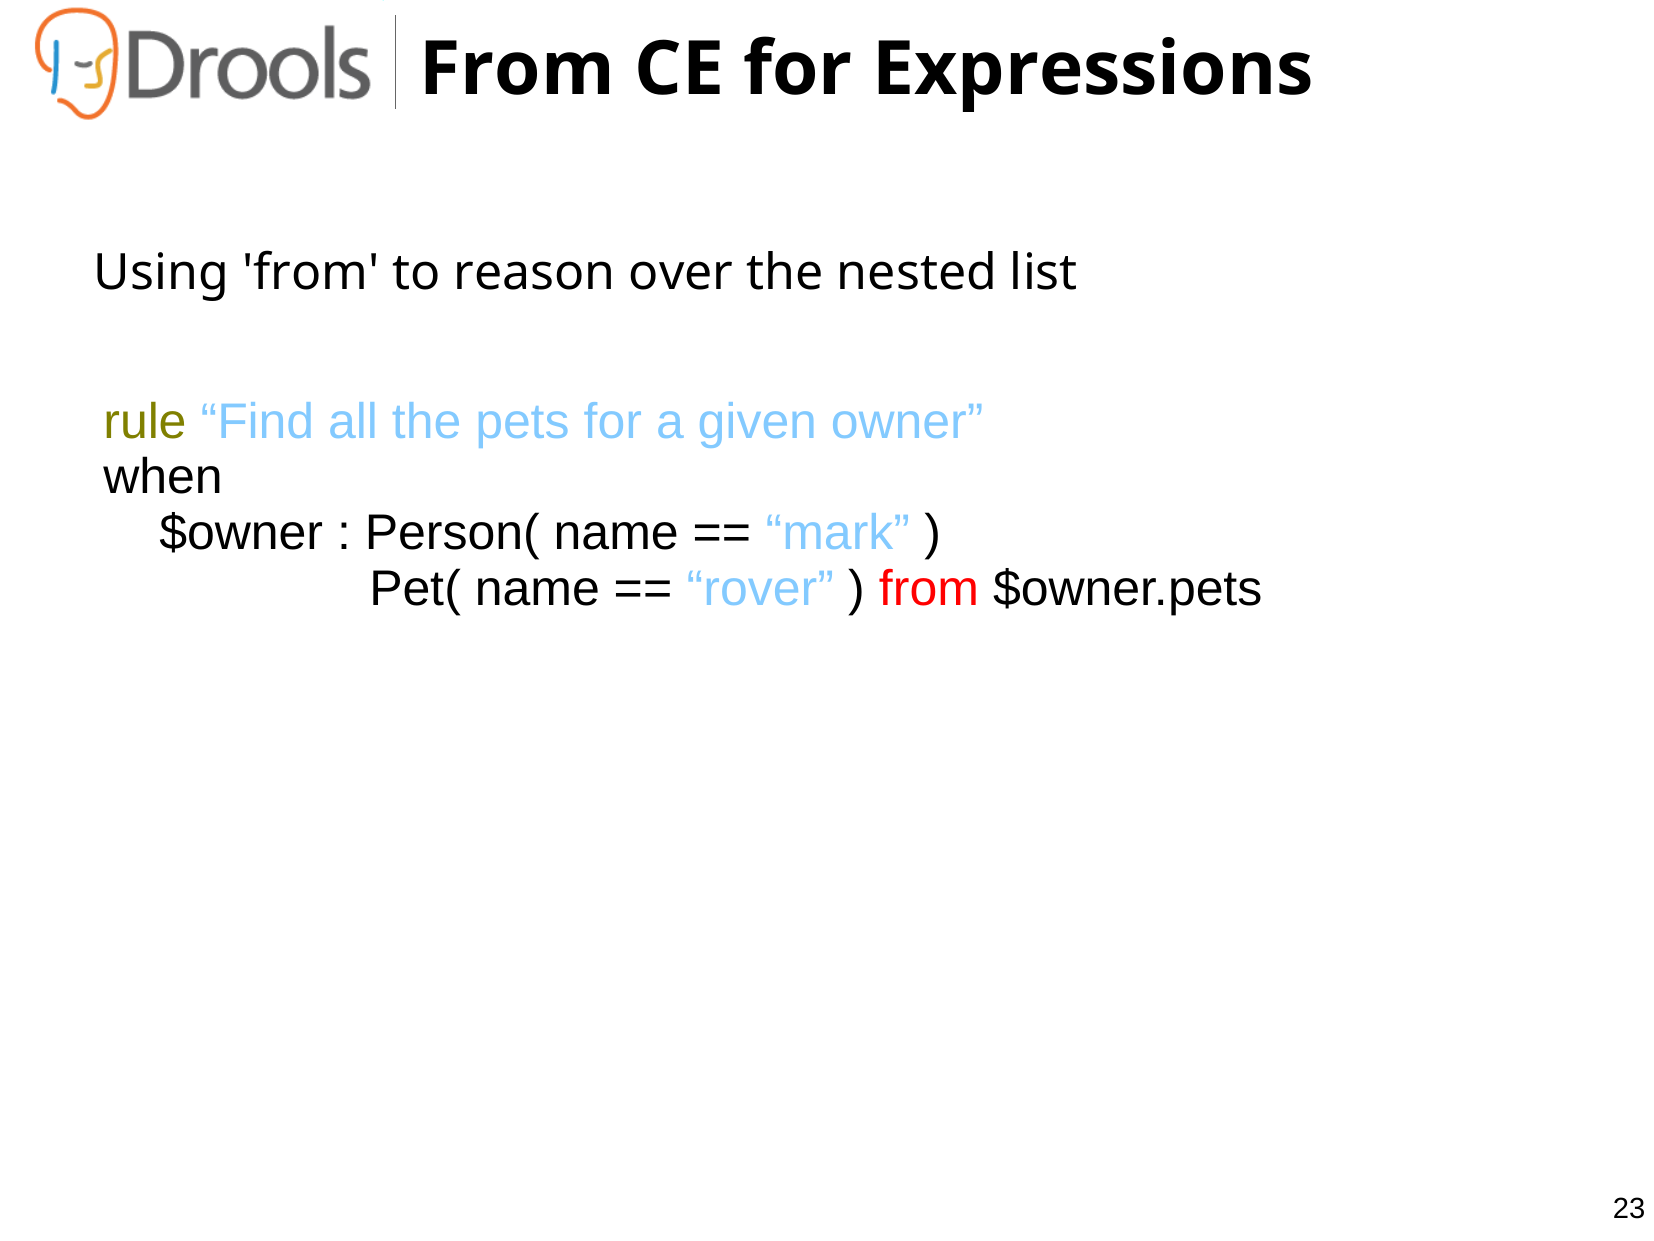

# From CE for Expressions
Using 'from' to reason over the nested list
rule “Find all the pets for a given owner”
when
 $owner : Person( name == “mark” )
 Pet( name == “rover” ) from $owner.pets